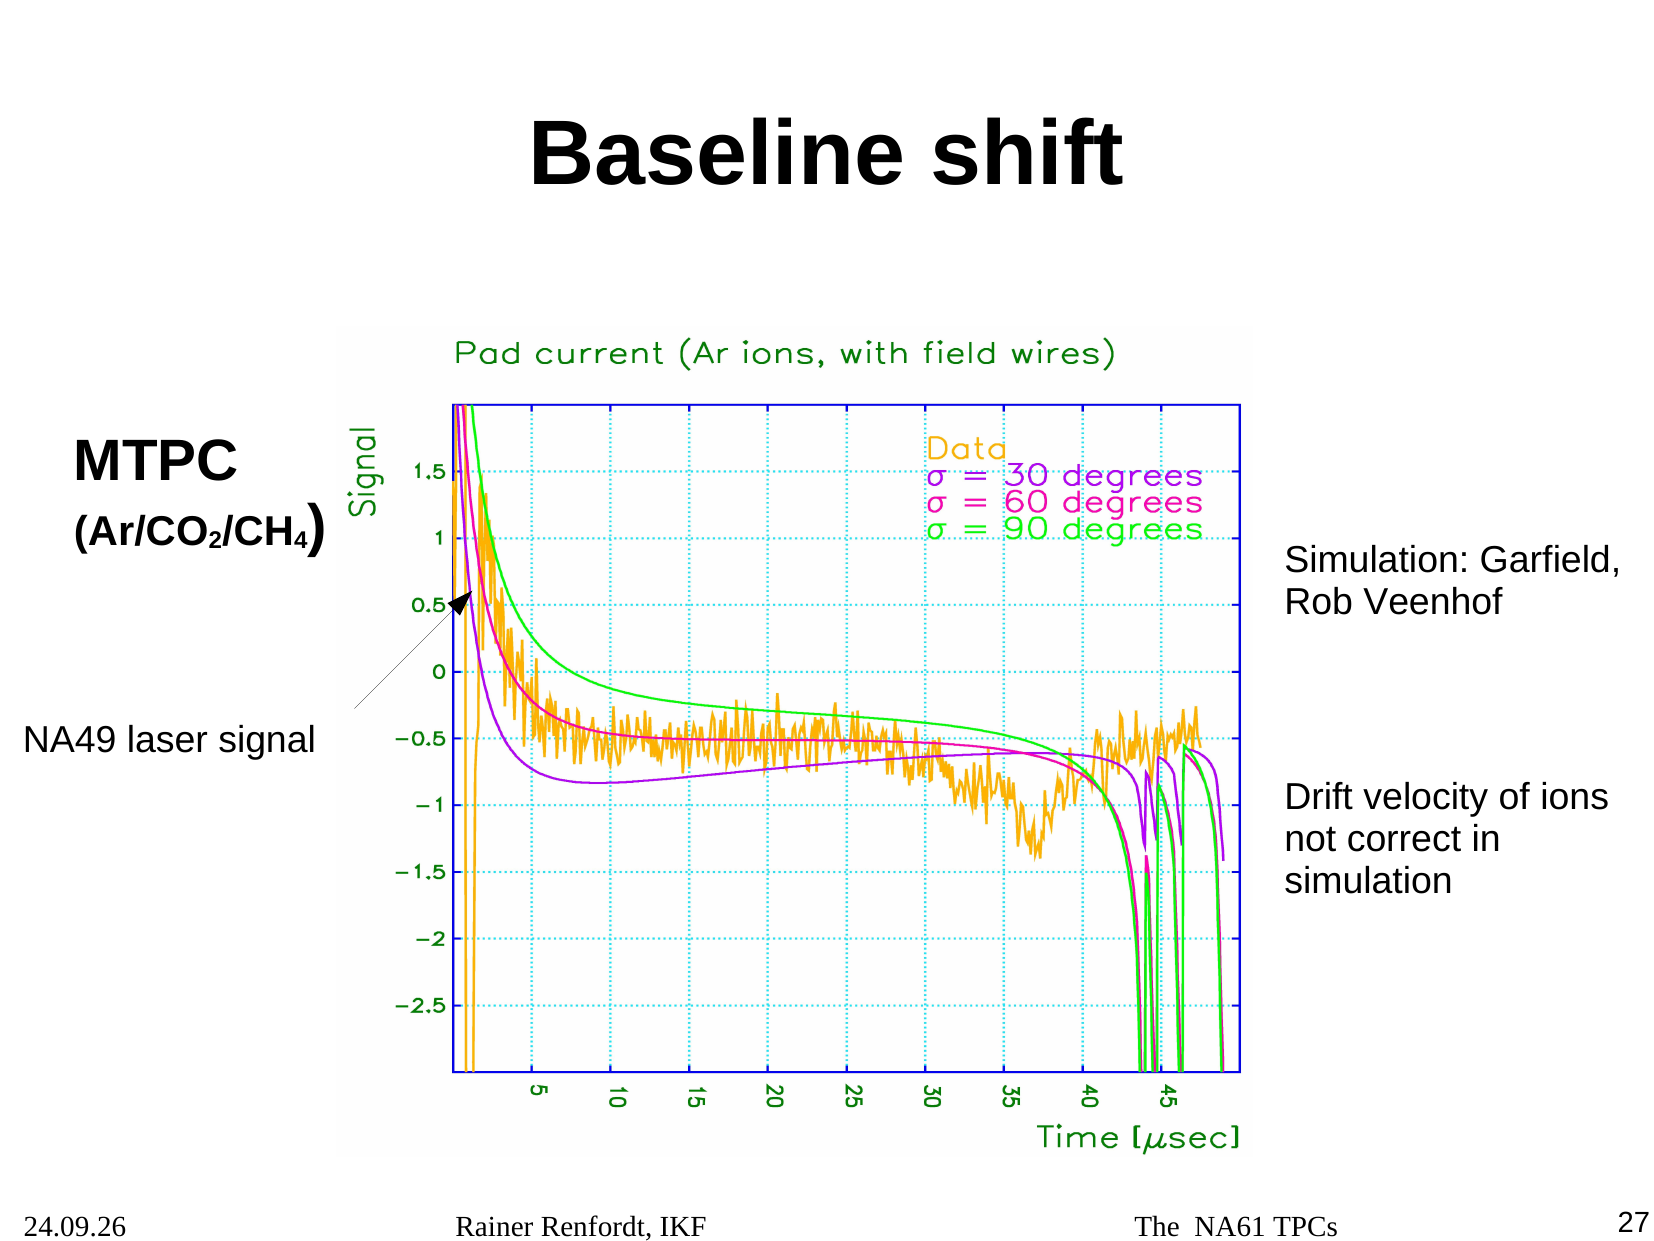

# Baseline shift
MTPC
(Ar/CO2/CH4)
Simulation: Garfield,
Rob Veenhof
NA49 laser signal
Drift velocity of ions
not correct in
simulation